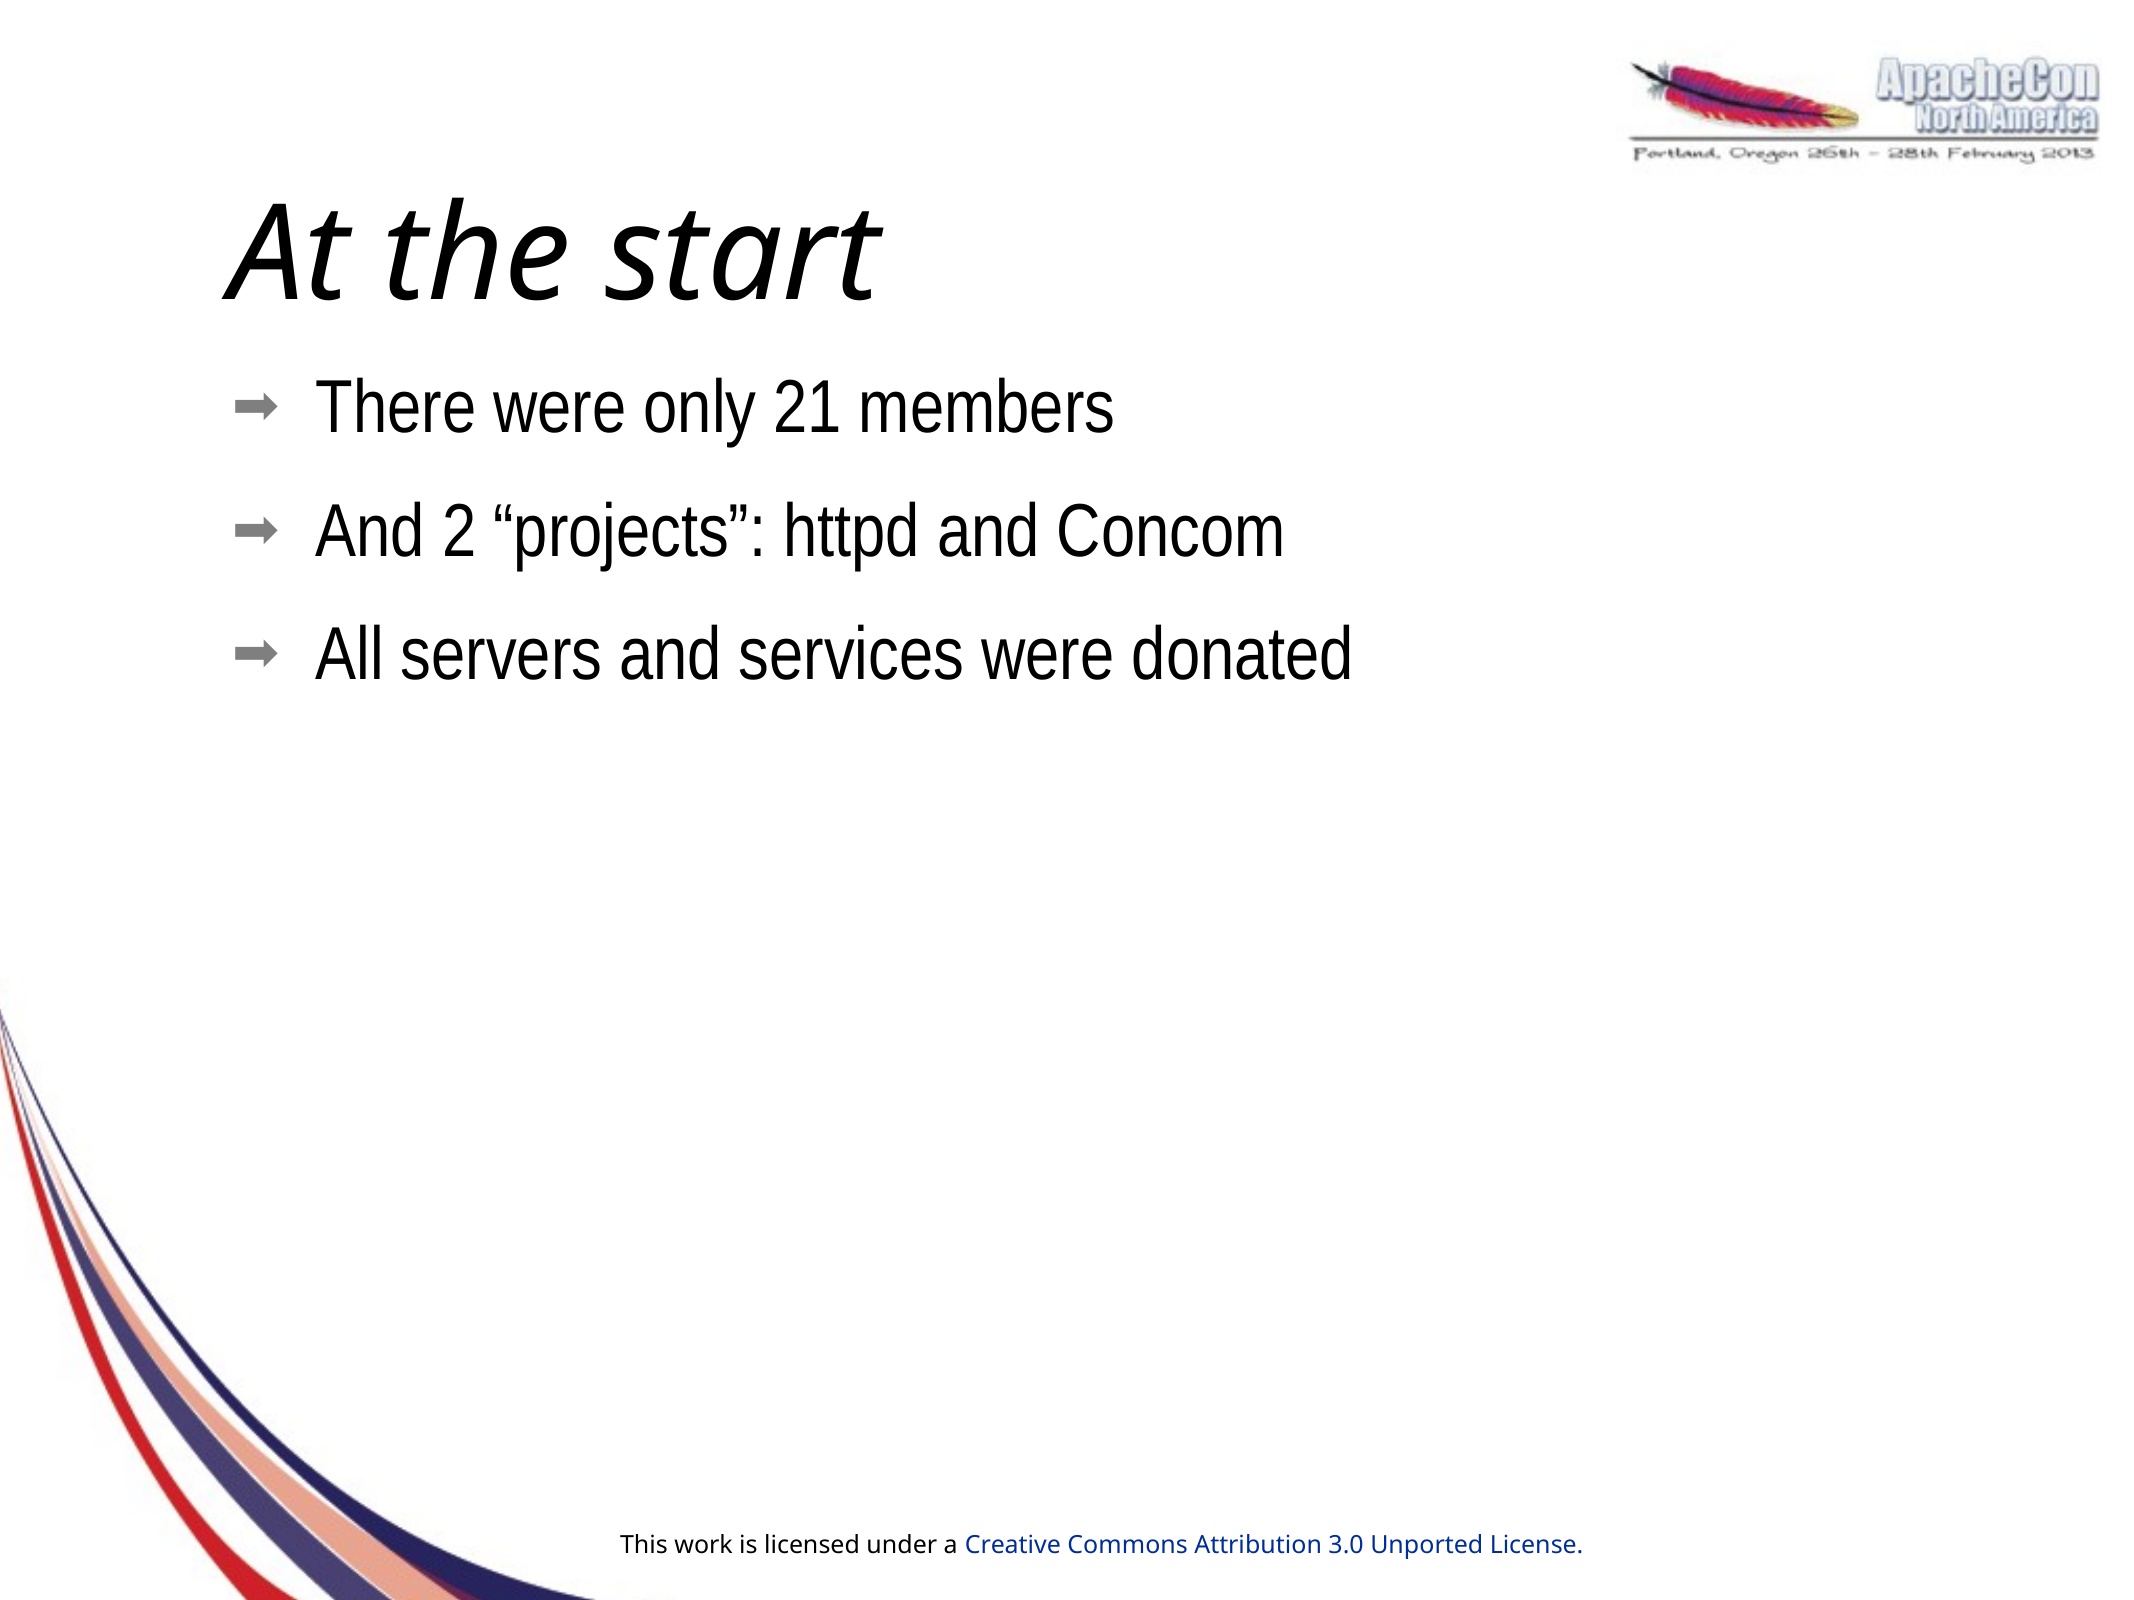

# At the start
There were only 21 members
And 2 “projects”: httpd and Concom
All servers and services were donated
This work is licensed under a Creative Commons Attribution 3.0 Unported License.